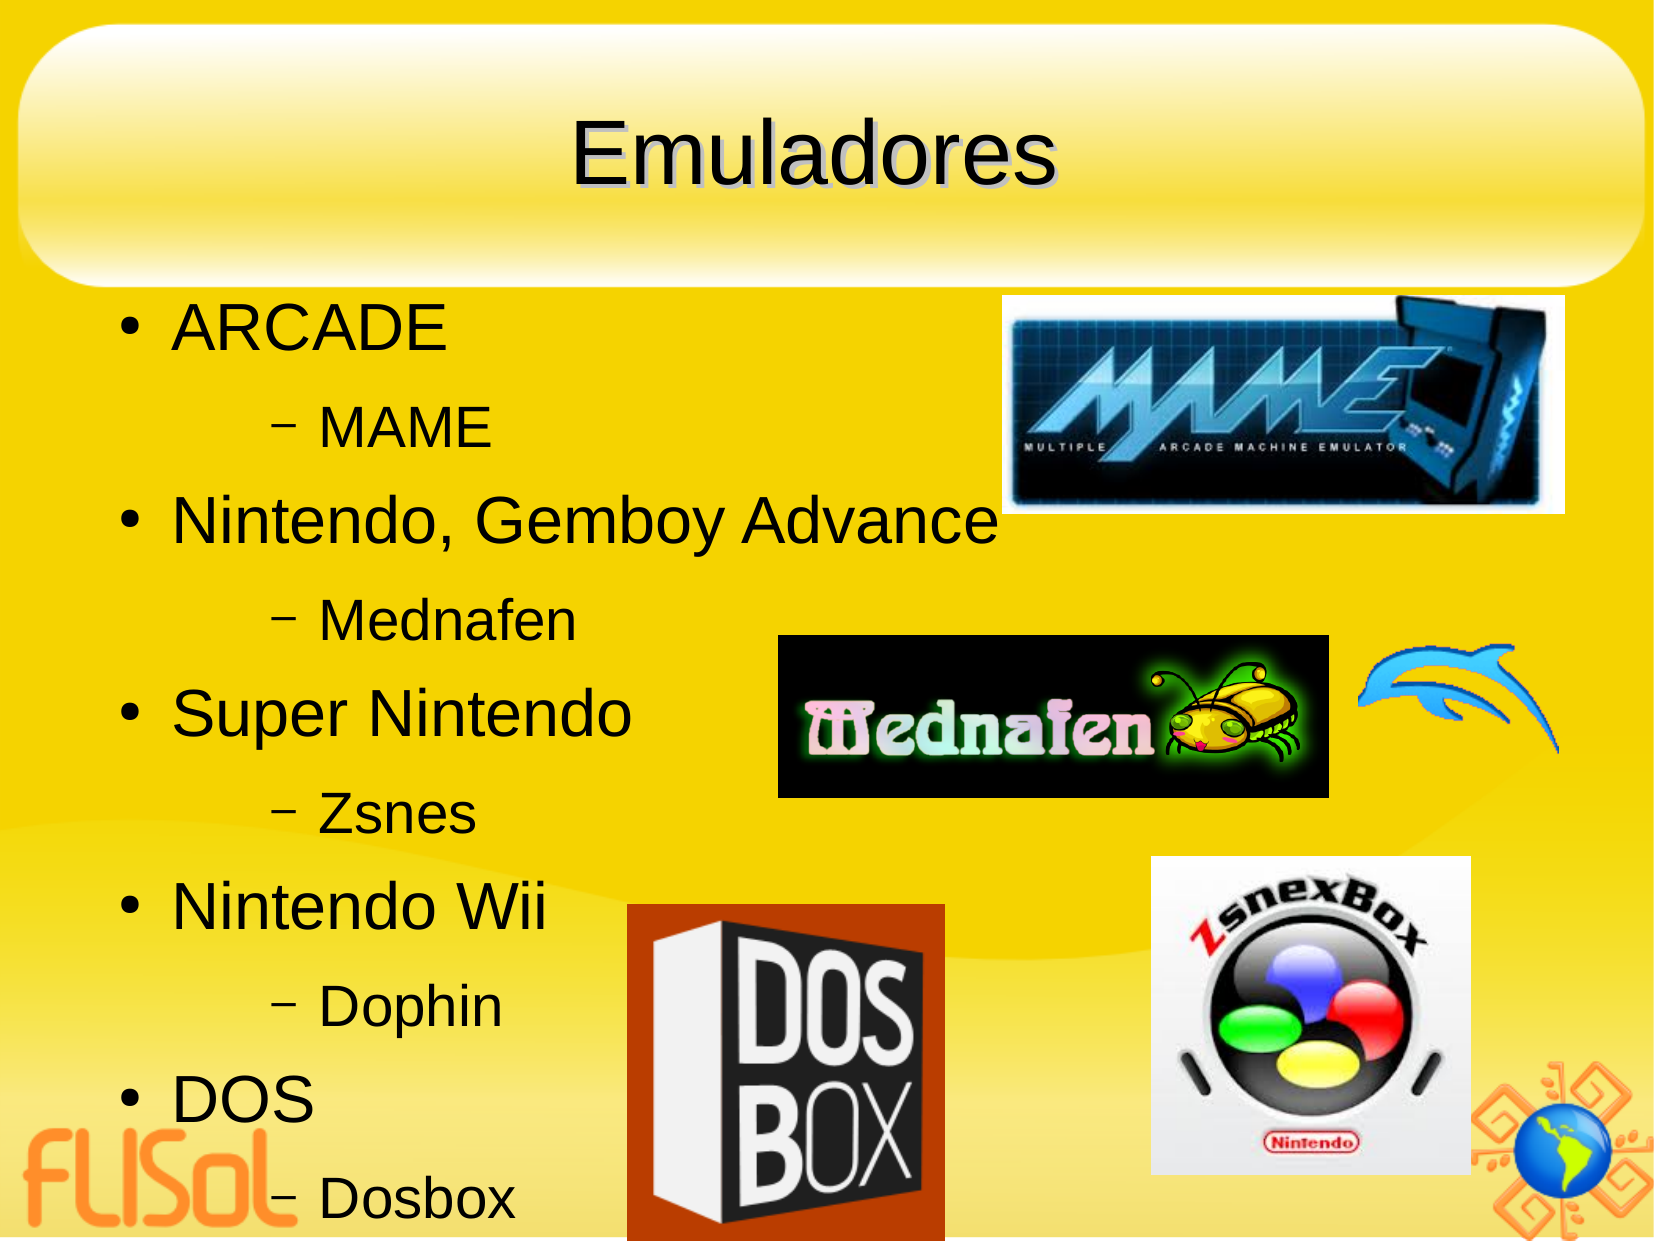

# Emuladores
ARCADE
MAME
Nintendo, Gemboy Advance
Mednafen
Super Nintendo
Zsnes
Nintendo Wii
Dophin
DOS
Dosbox